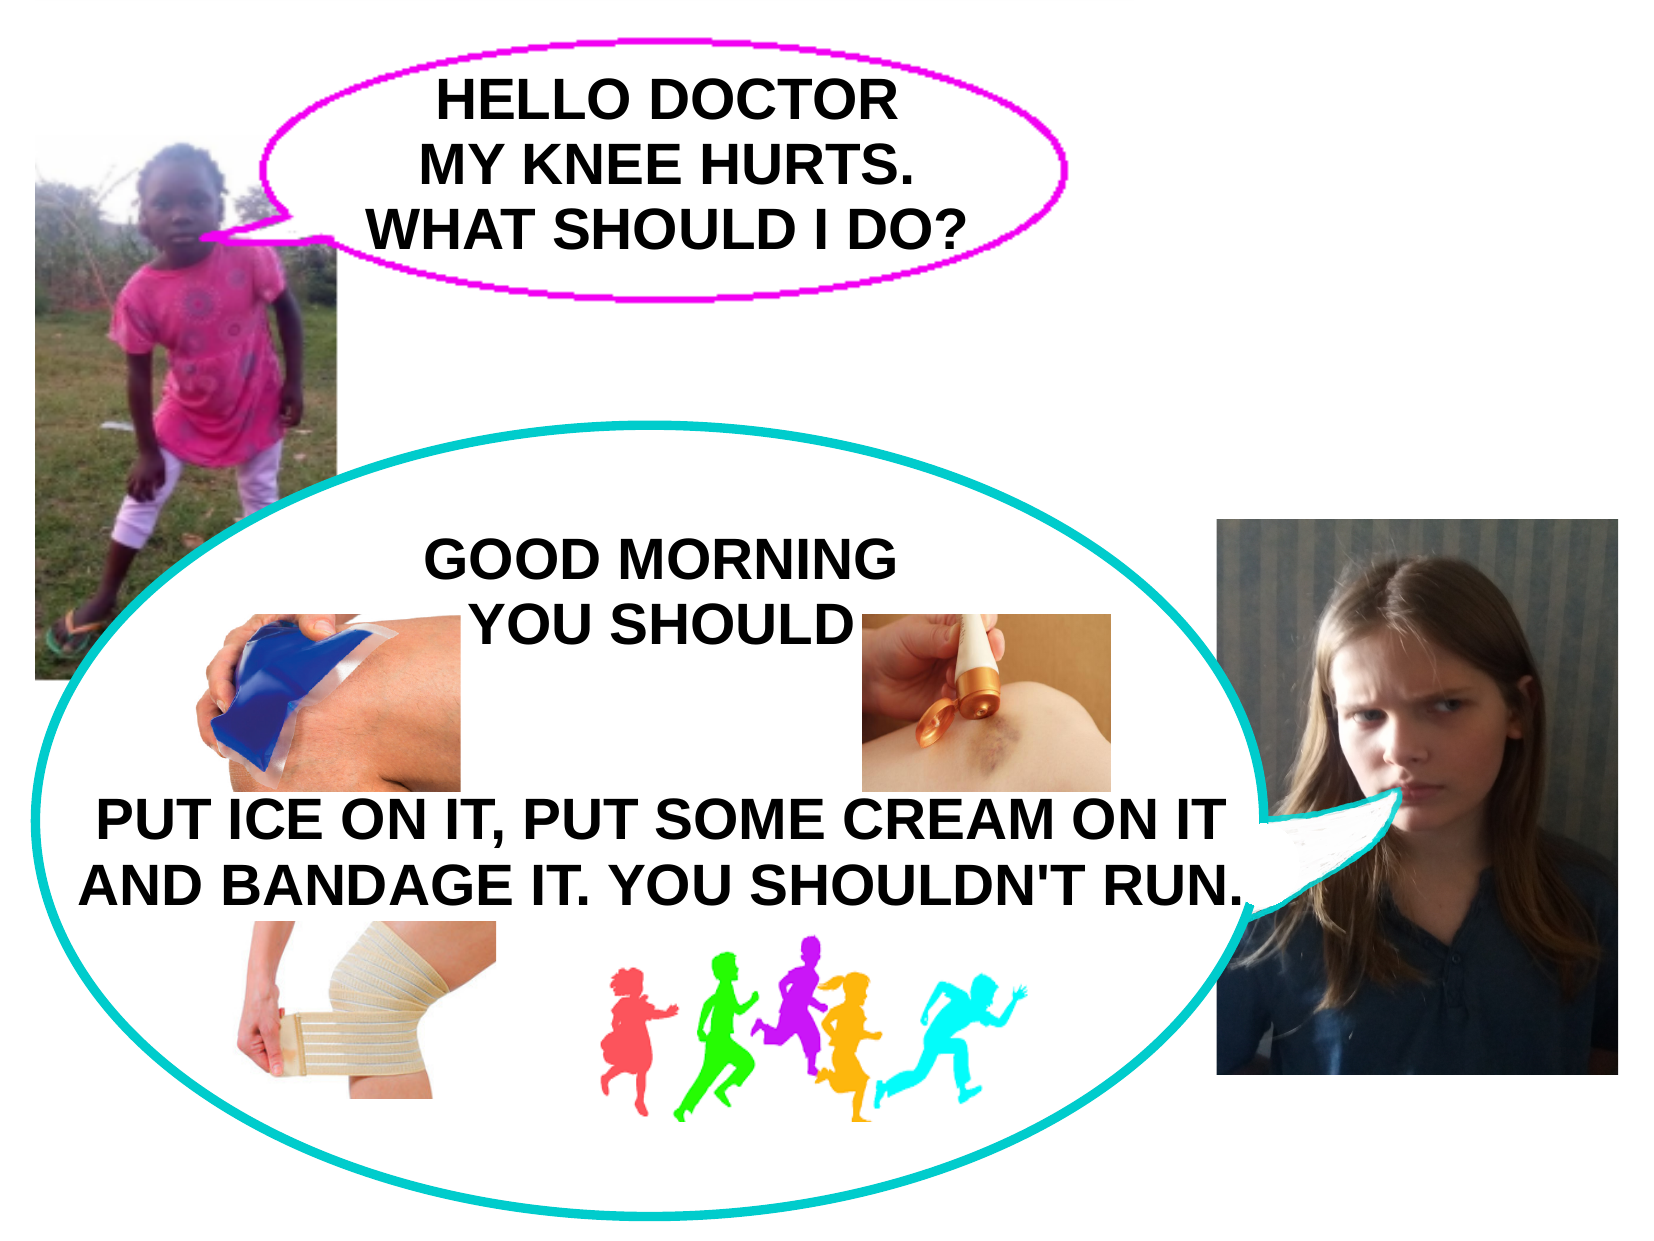

#
HELLO DOCTOR
MY KNEE HURTS.
WHAT SHOULD I DO?
GOOD MORNING
YOU SHOULD
PUT ICE ON IT, PUT SOME CREAM ON IT
AND BANDAGE IT. YOU SHOULDN'T RUN.